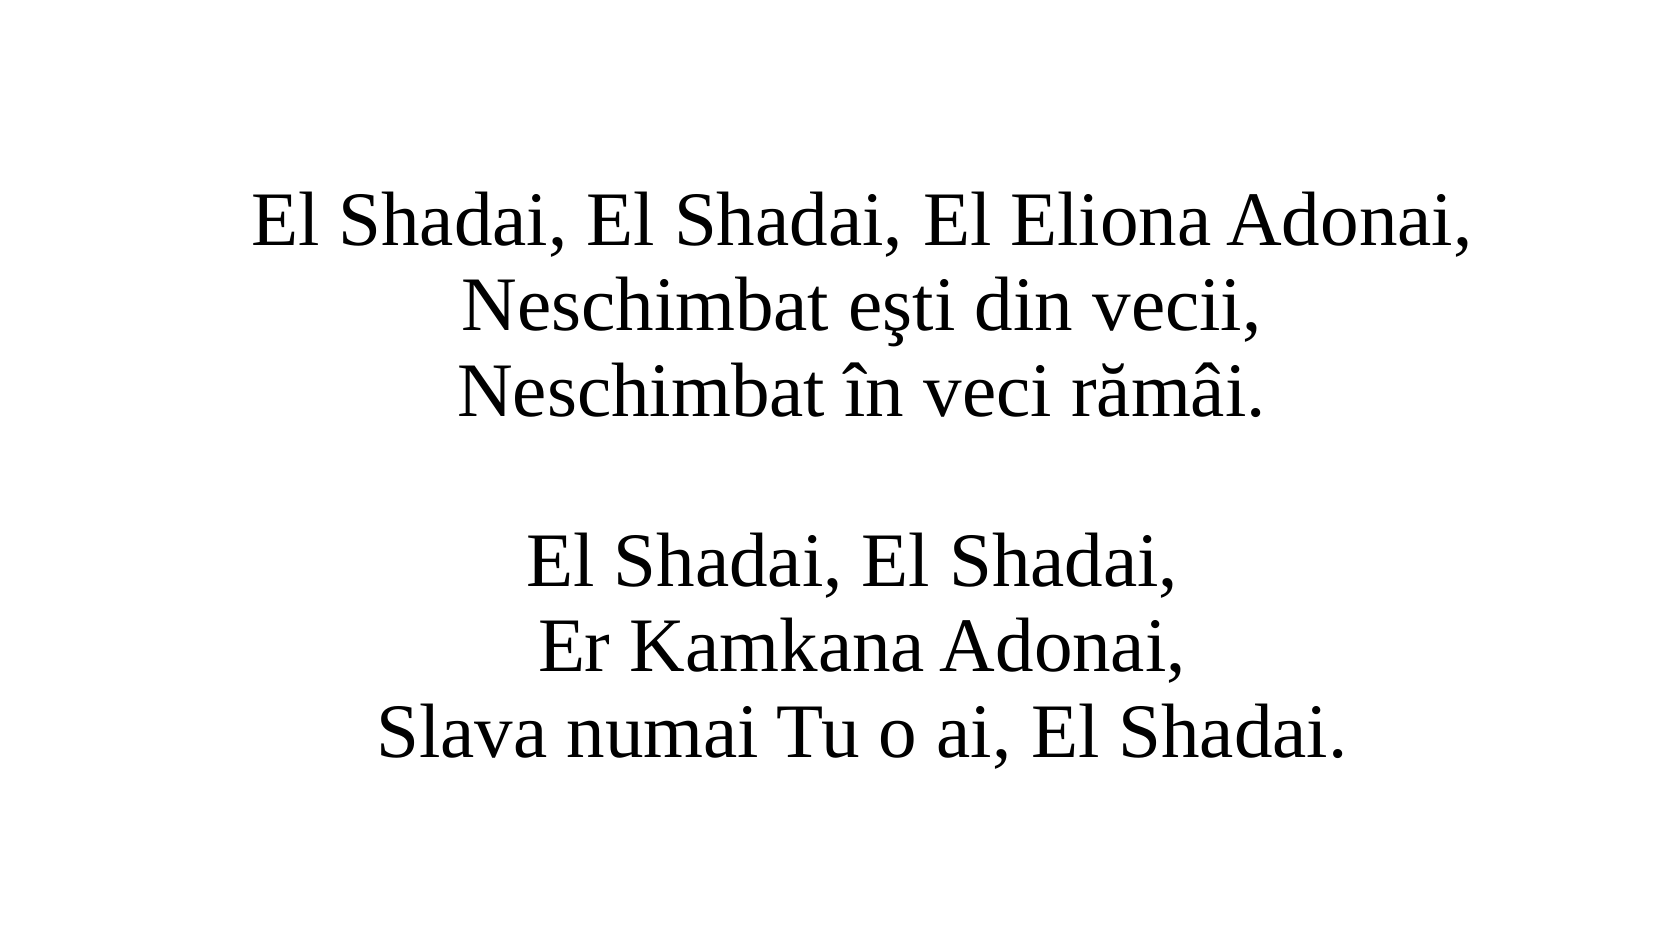

# El Shadai, El Shadai, El Eliona Adonai,
Neschimbat eşti din vecii,
Neschimbat în veci rămâi.
El Shadai, El Shadai,
Er Kamkana Adonai,
Slava numai Tu o ai, El Shadai.